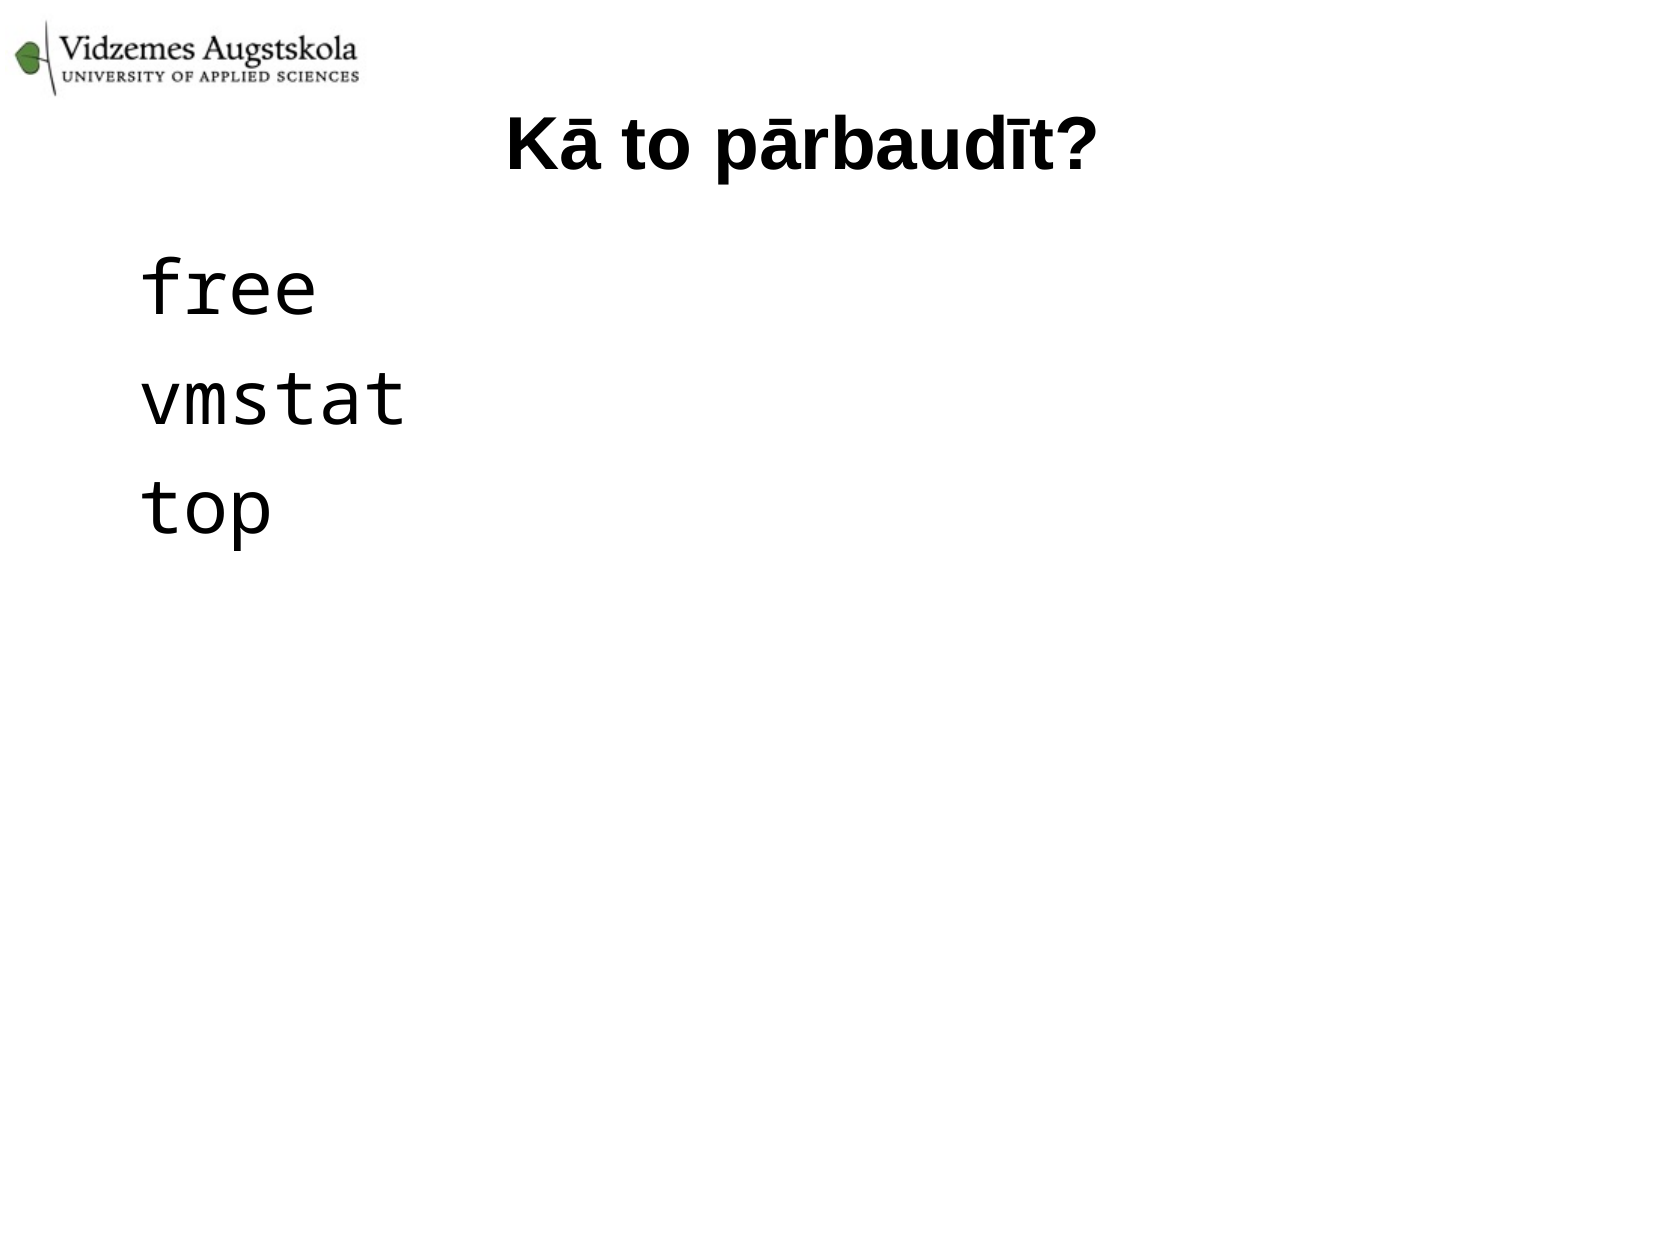

# Kā to pārbaudīt?
free
vmstat
top